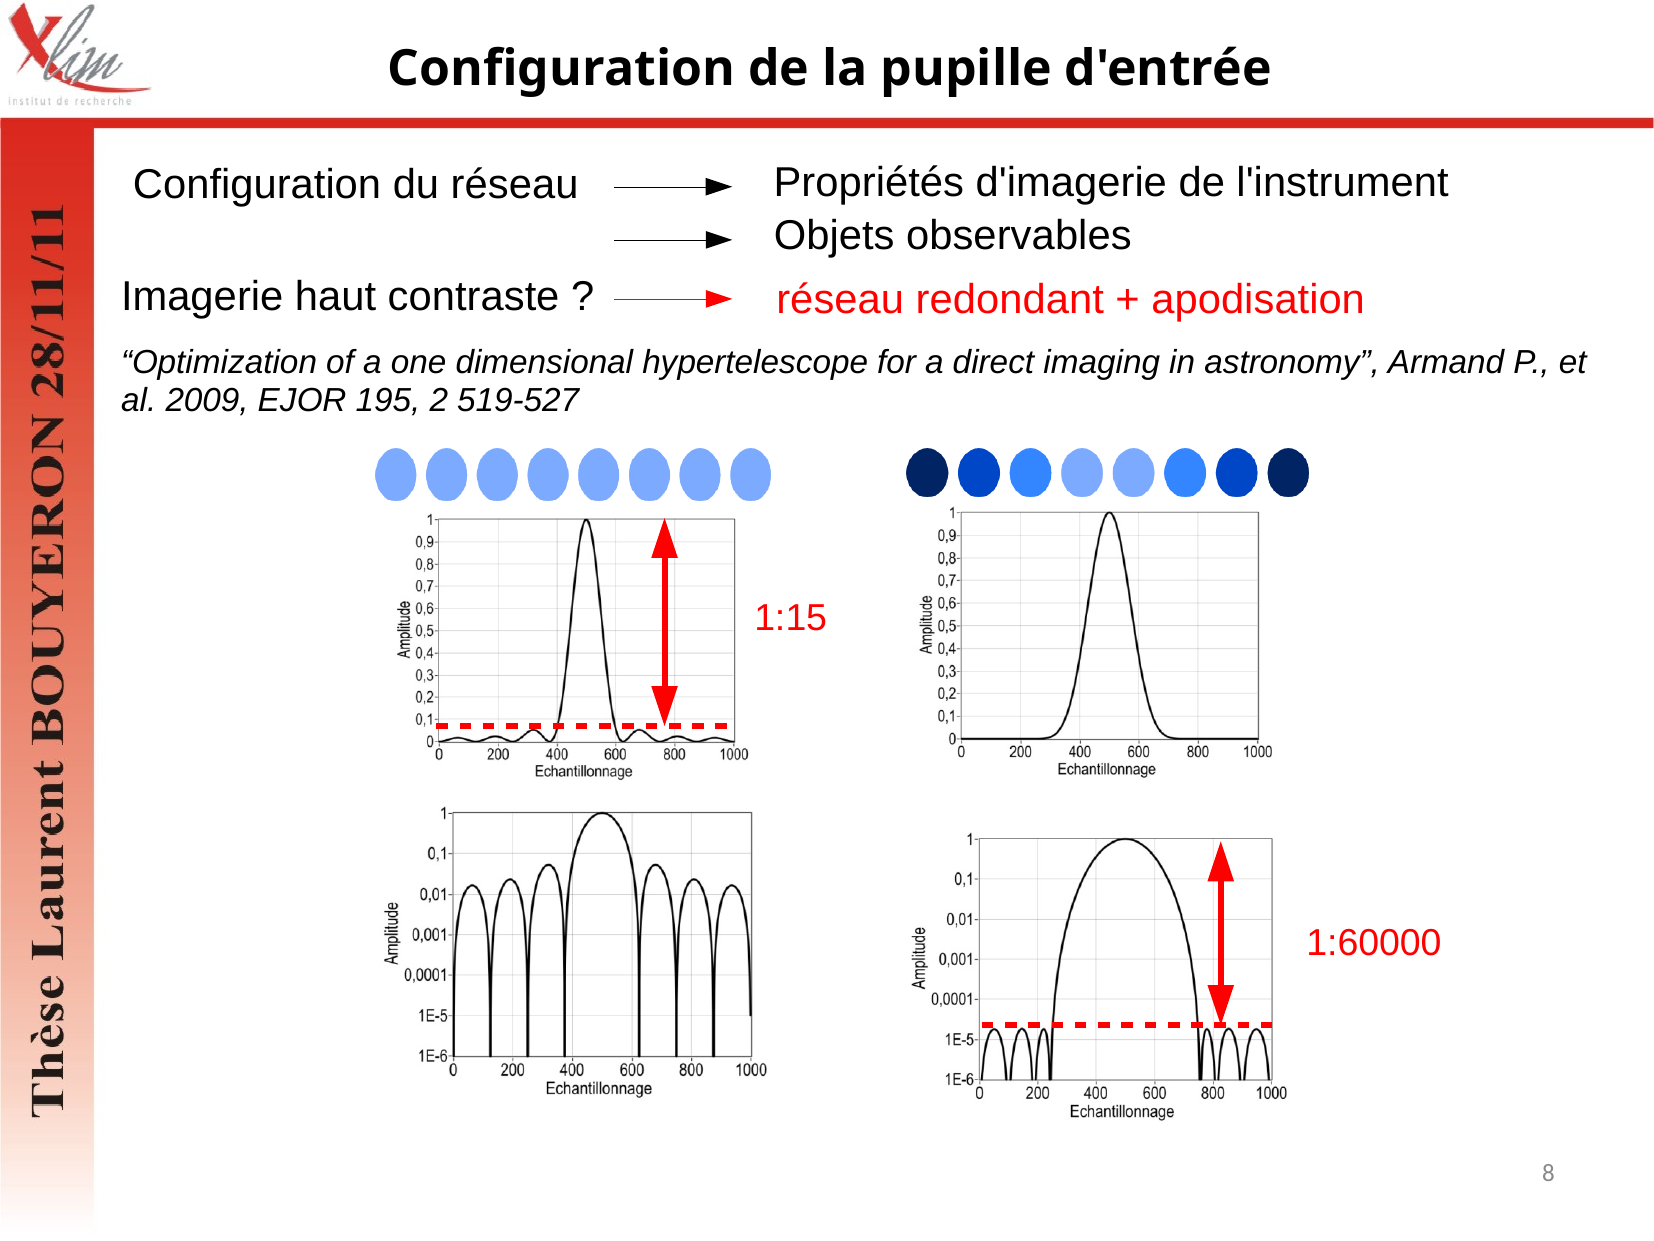

Configuration de la pupille d'entrée
Propriétés d'imagerie de l'instrument
Configuration du réseau
Objets observables
Imagerie haut contraste ?
 réseau redondant + apodisation
“Optimization of a one dimensional hypertelescope for a direct imaging in astronomy”, Armand P., et al. 2009, EJOR 195, 2 519-527
1:15
1:60000
8